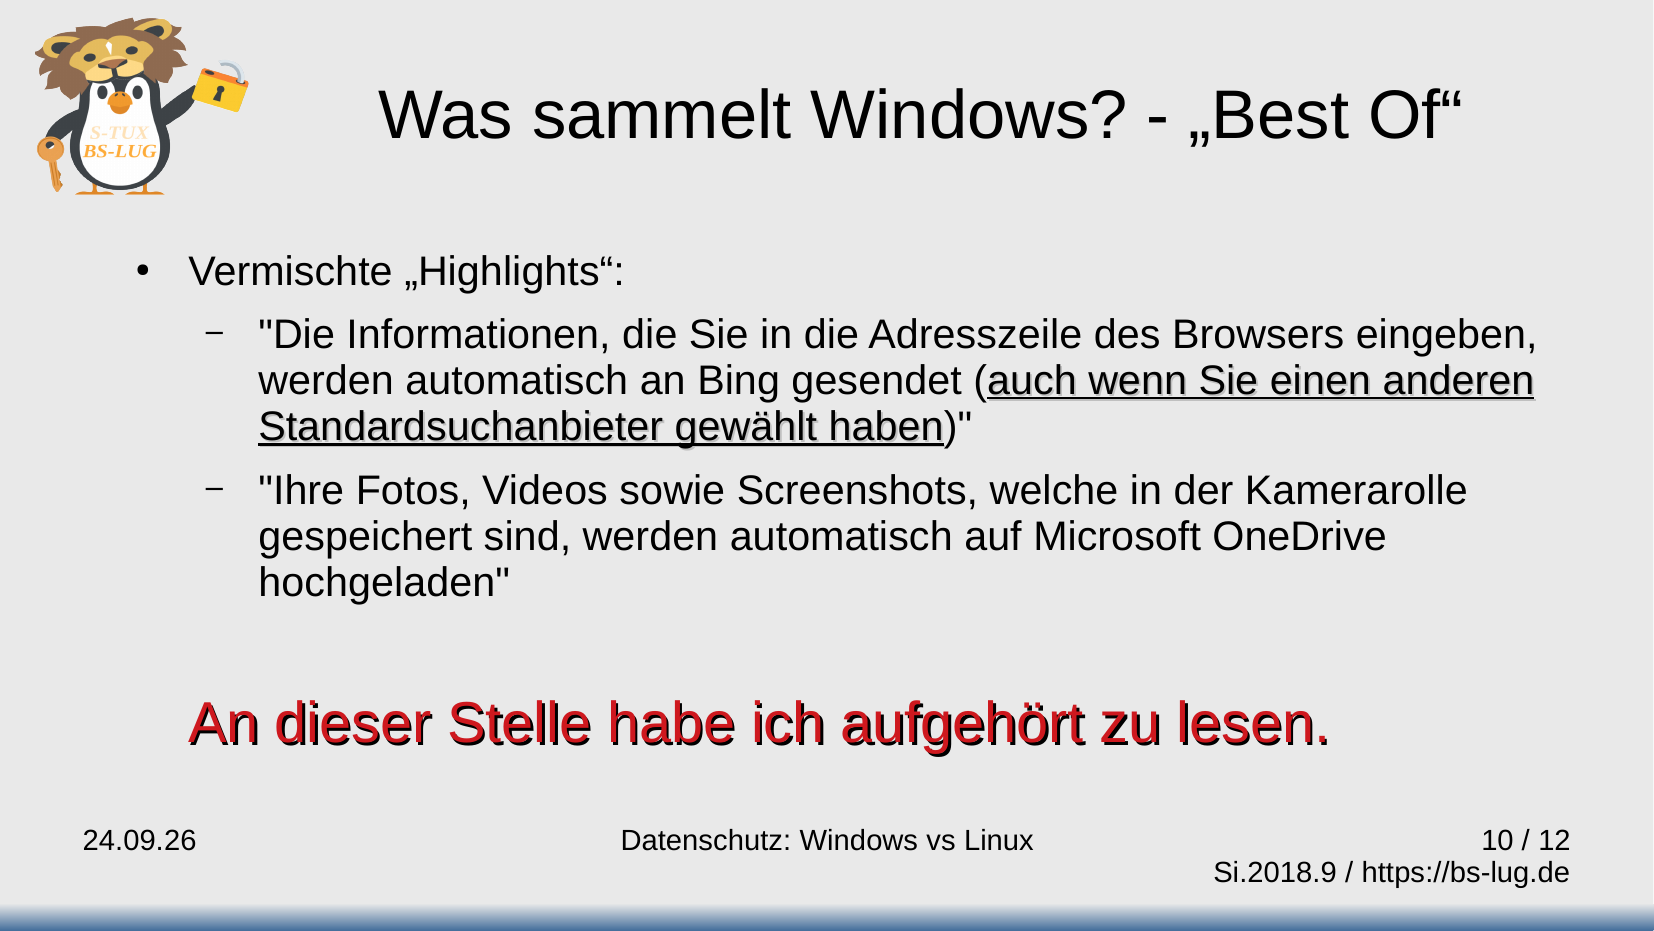

# Was sammelt Windows? - „Best Of“
Vermischte „Highlights“:
"Die Informationen, die Sie in die Adresszeile des Browsers eingeben, werden automatisch an Bing gesendet (auch wenn Sie einen anderen Standardsuchanbieter gewählt haben)"
"Ihre Fotos, Videos sowie Screenshots, welche in der Kamerarolle gespeichert sind, werden automatisch auf Microsoft OneDrive hochgeladen"
An dieser Stelle habe ich aufgehört zu lesen.
26.09.2018
Datenschutz: Windows vs Linux
10